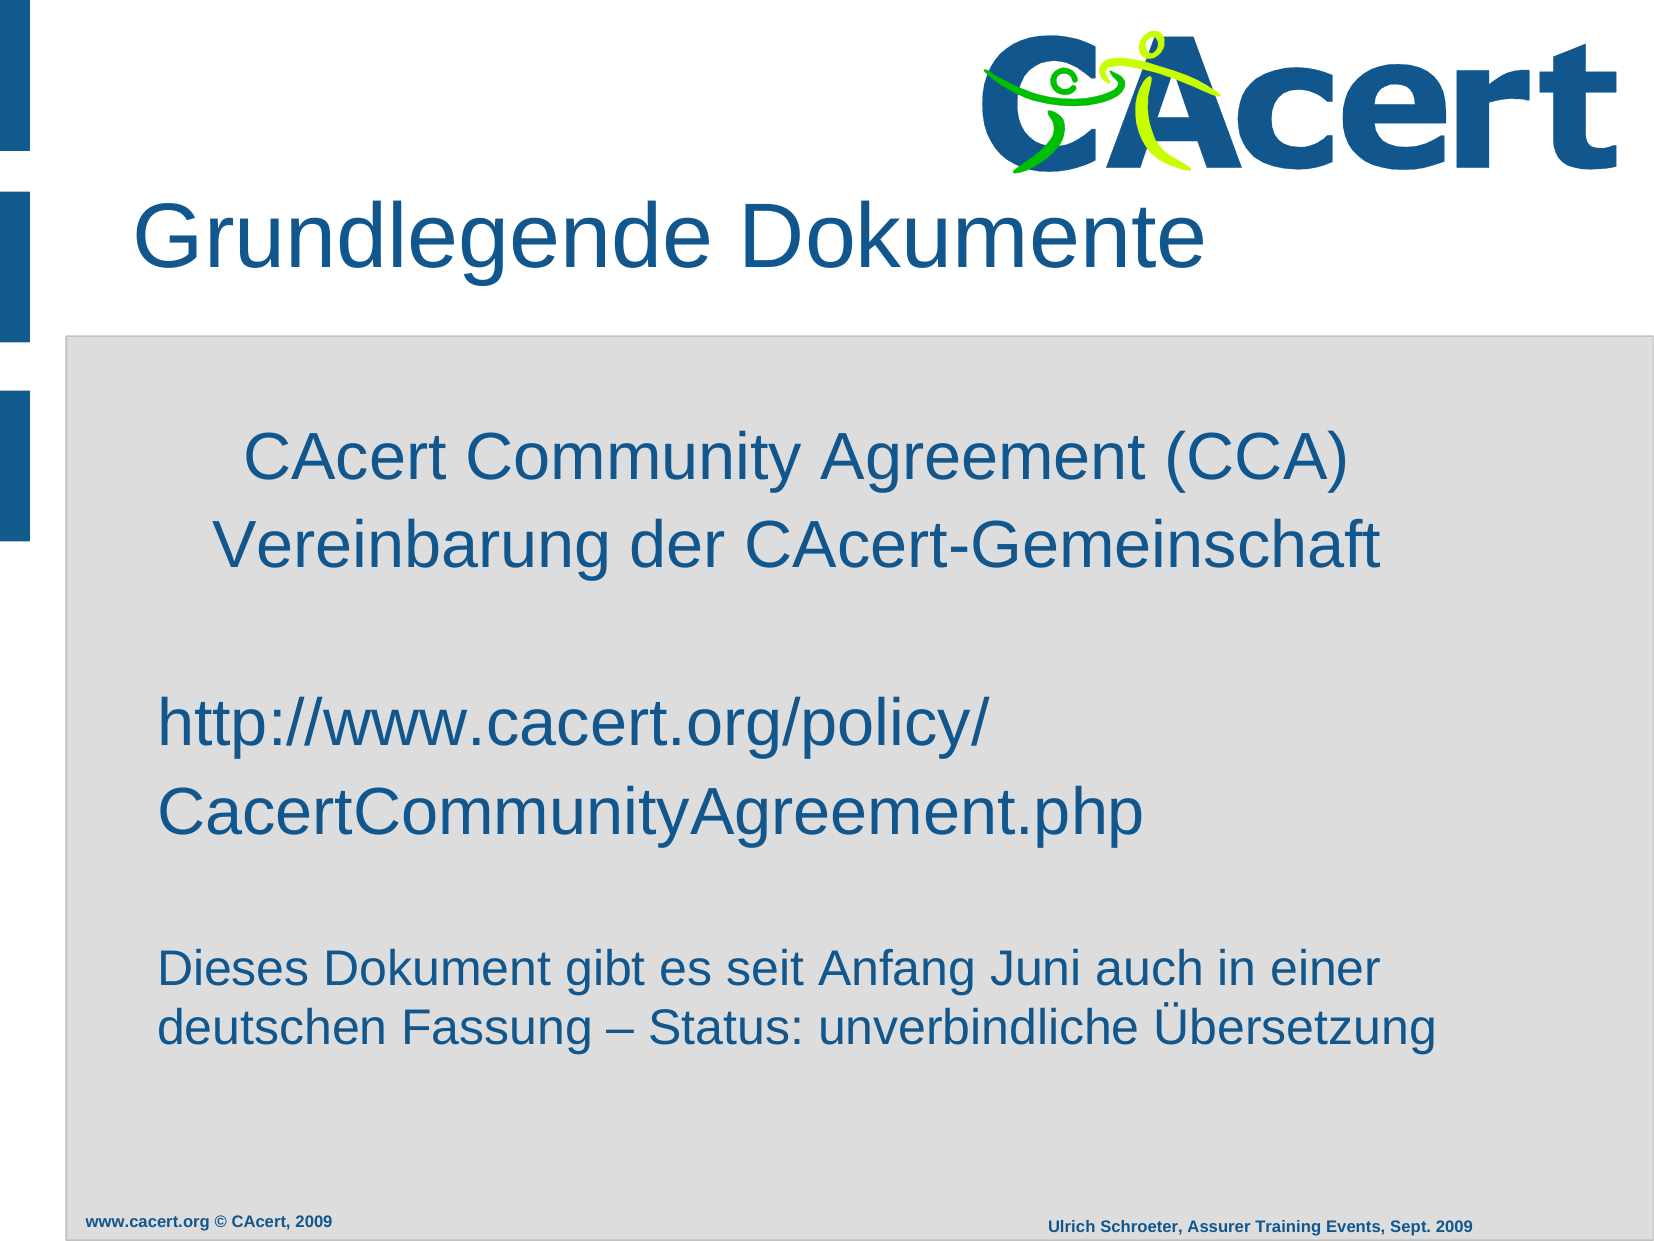

Grundlegende Dokumente
CAcert Community Agreement (CCA)
Vereinbarung der CAcert-Gemeinschaft
http://www.cacert.org/policy/
CacertCommunityAgreement.php
Dieses Dokument gibt es seit Anfang Juni auch in einer
deutschen Fassung – Status: unverbindliche Übersetzung